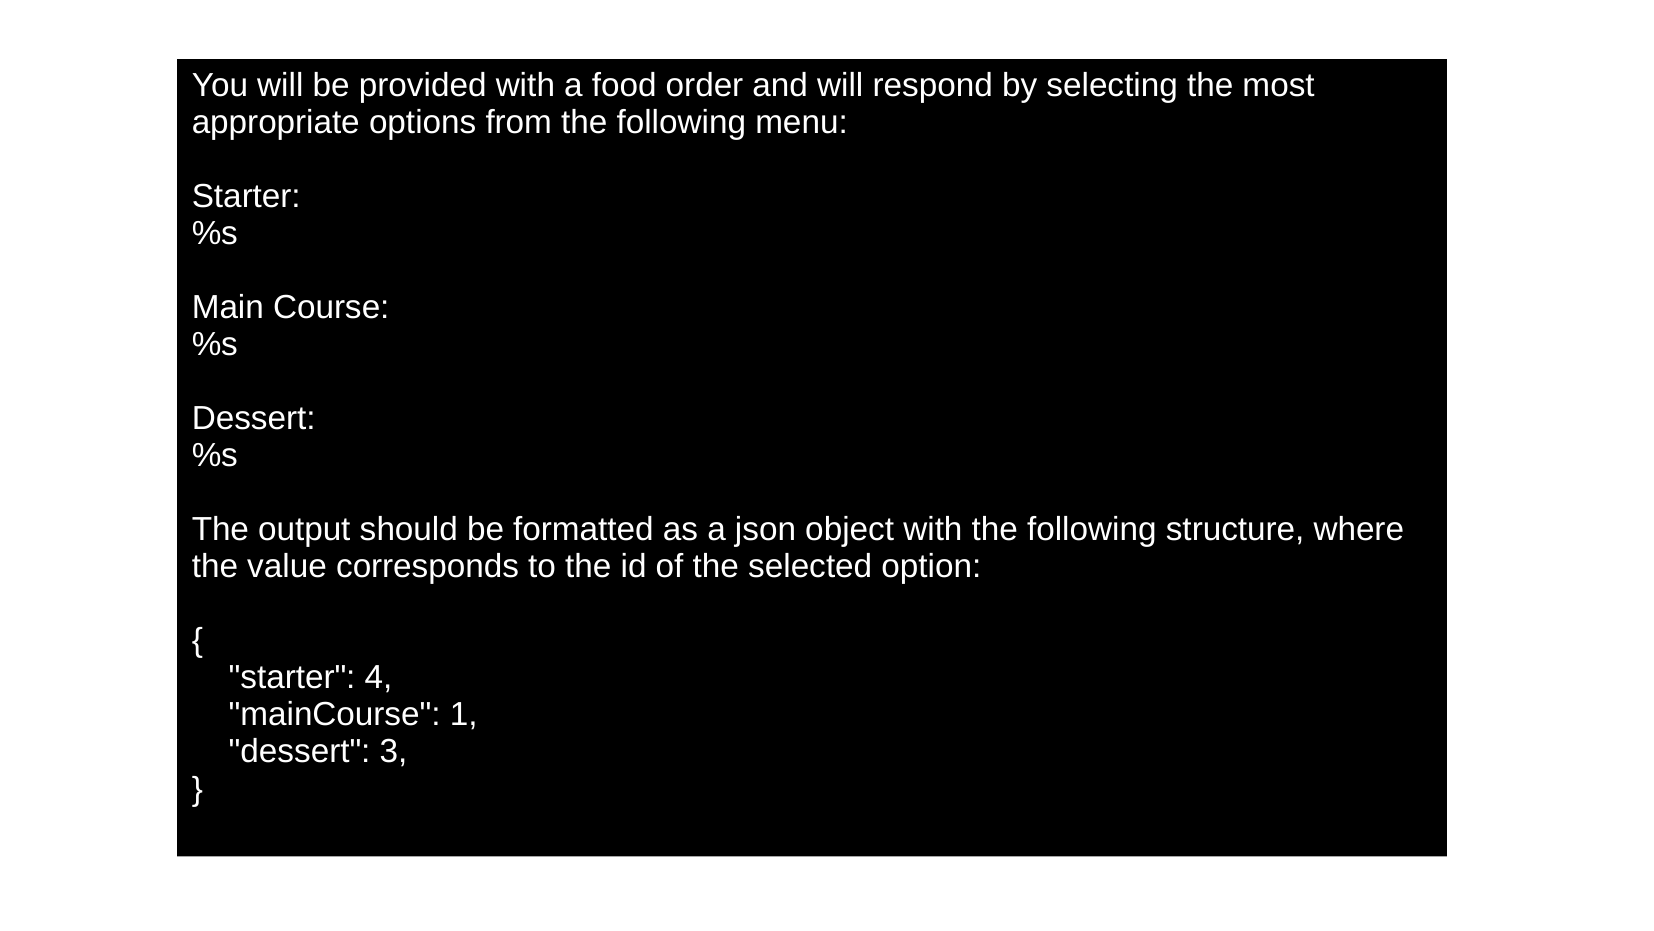

You will be provided with a food order and will respond by selecting the most appropriate options from the following menu:
Starter:
%s
Main Course:
%s
Dessert:
%s
The output should be formatted as a json object with the following structure, where the value corresponds to the id of the selected option:
{
 "starter": 4,
 "mainCourse": 1,
 "dessert": 3,
}